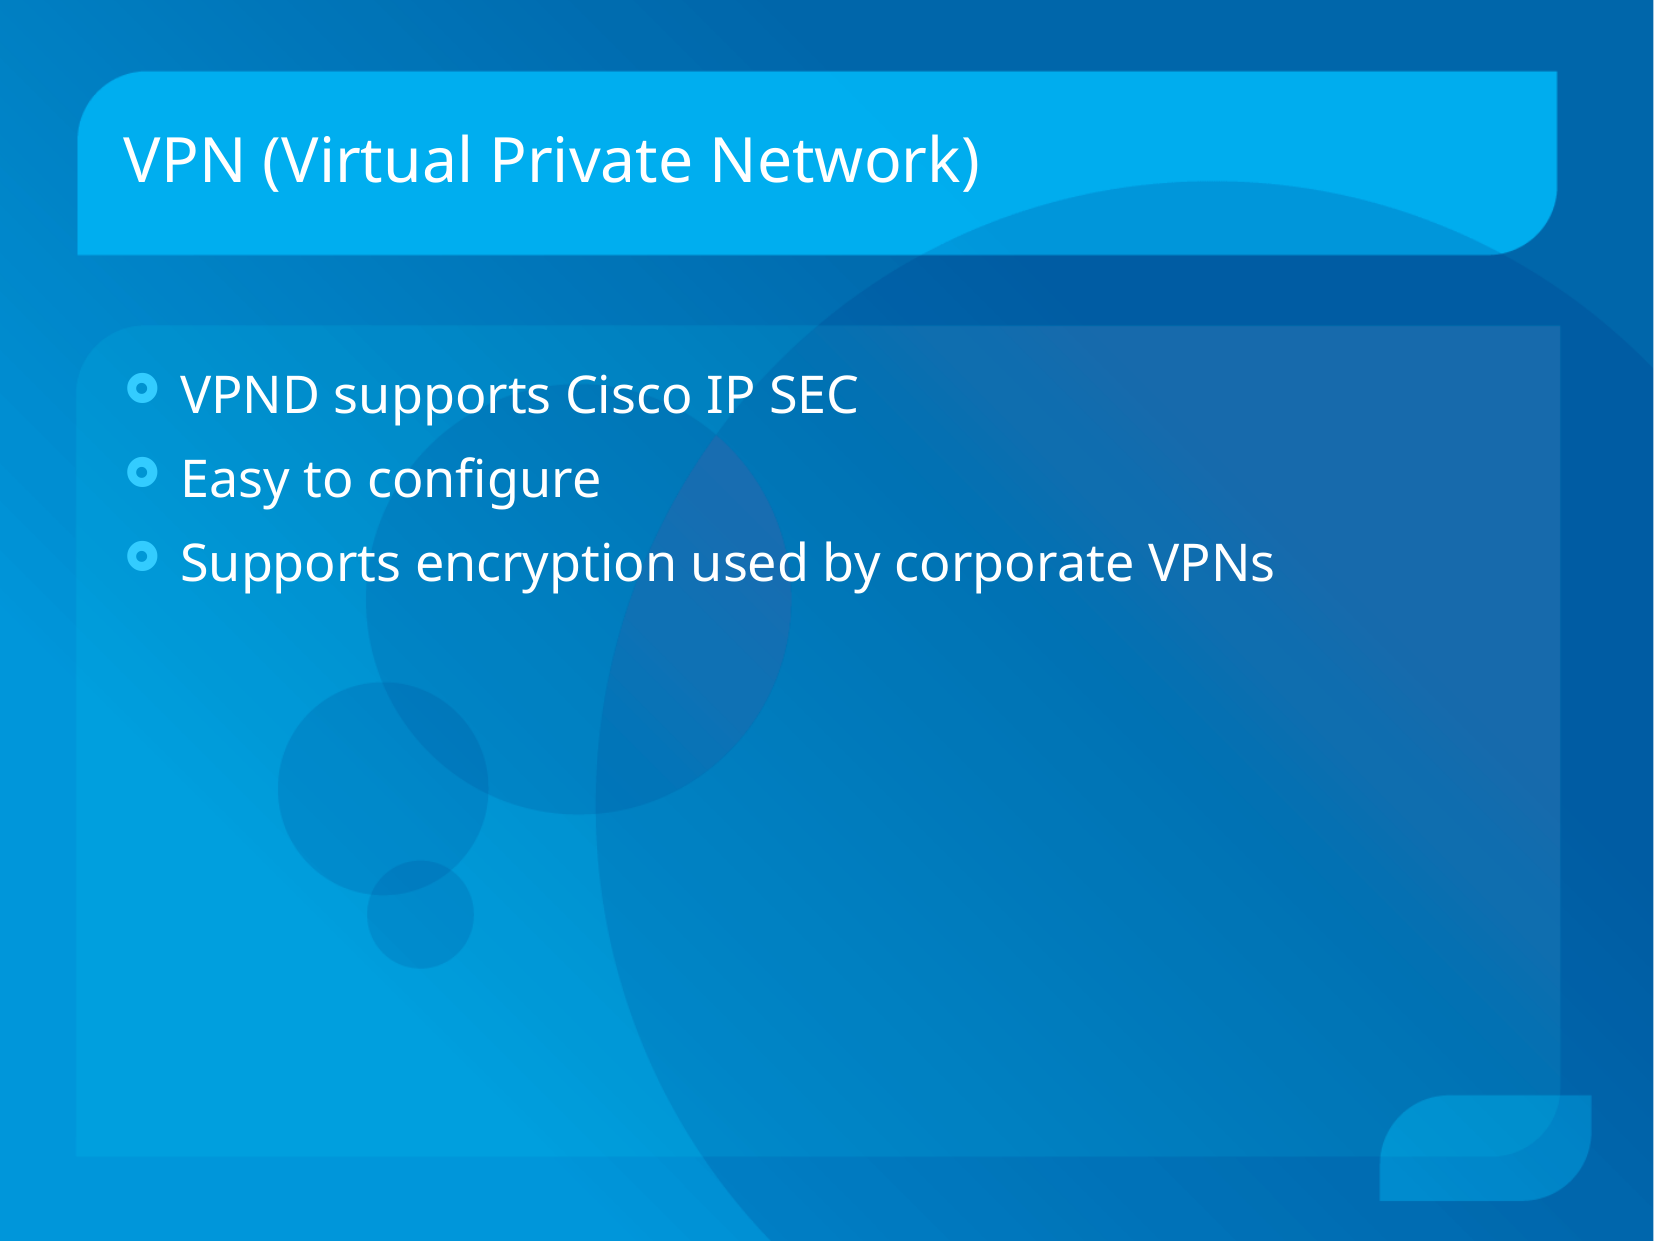

# VPN (Virtual Private Network)
VPND supports Cisco IP SEC
Easy to configure
Supports encryption used by corporate VPNs